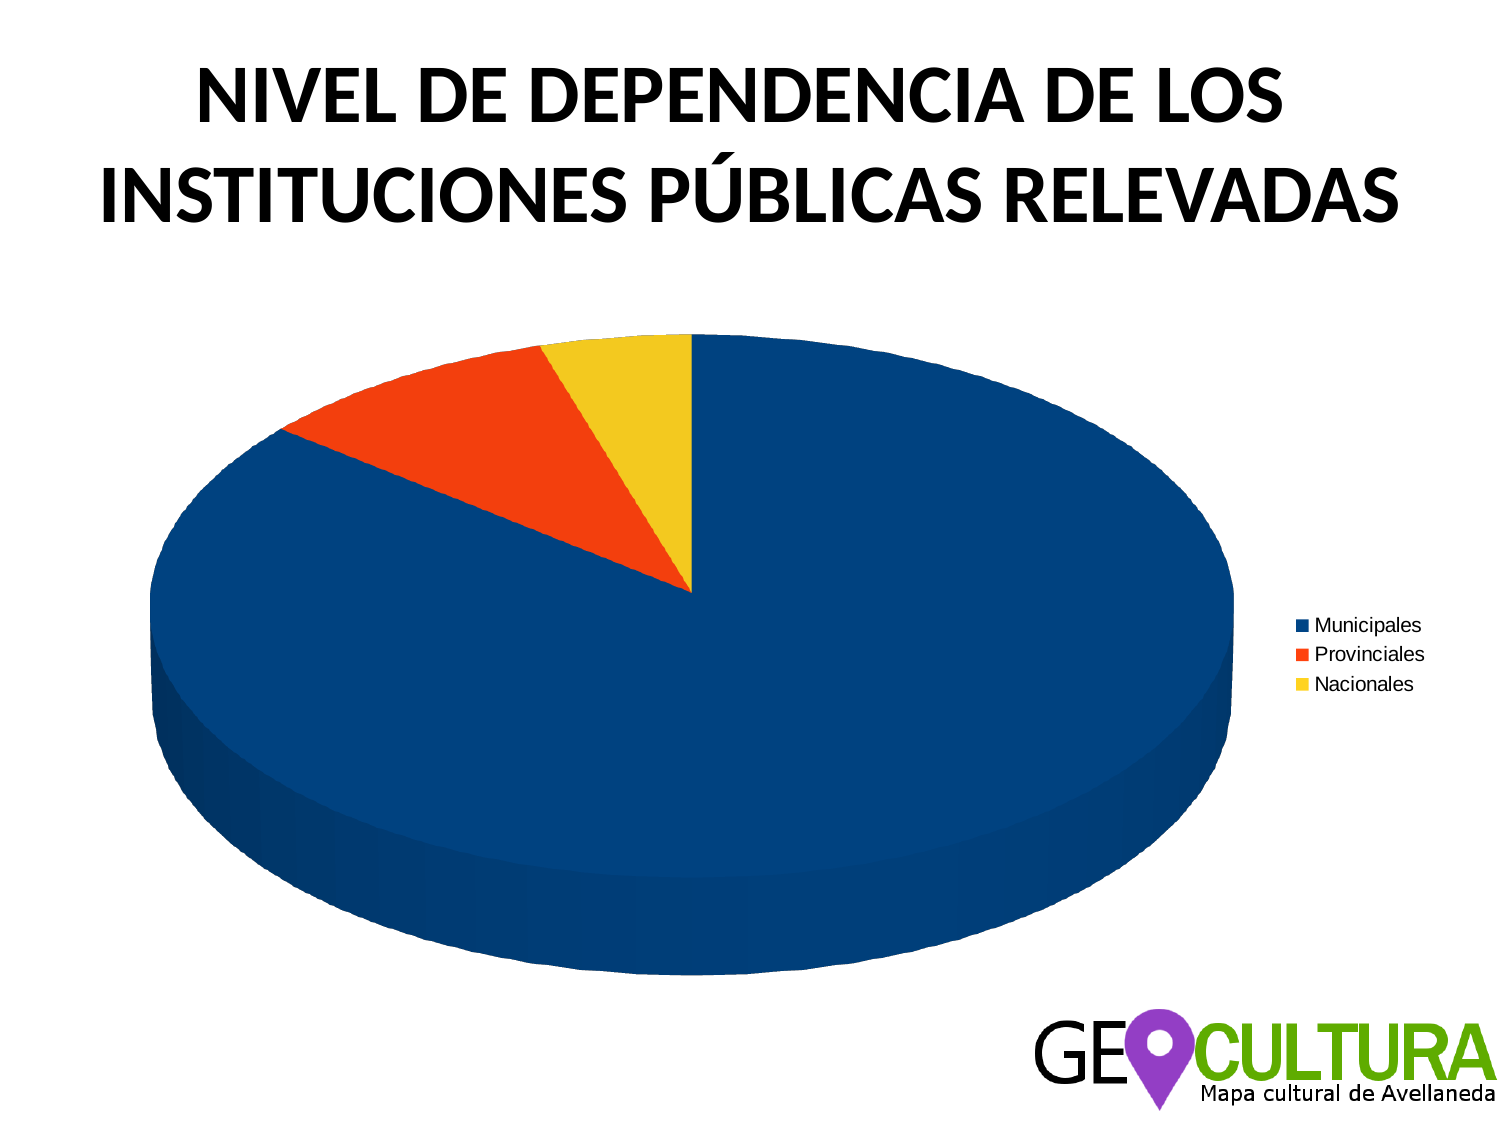

NIVEL DE DEPENDENCIA DE LOS INSTITUCIONES PÚBLICAS RELEVADAS
[unsupported chart]